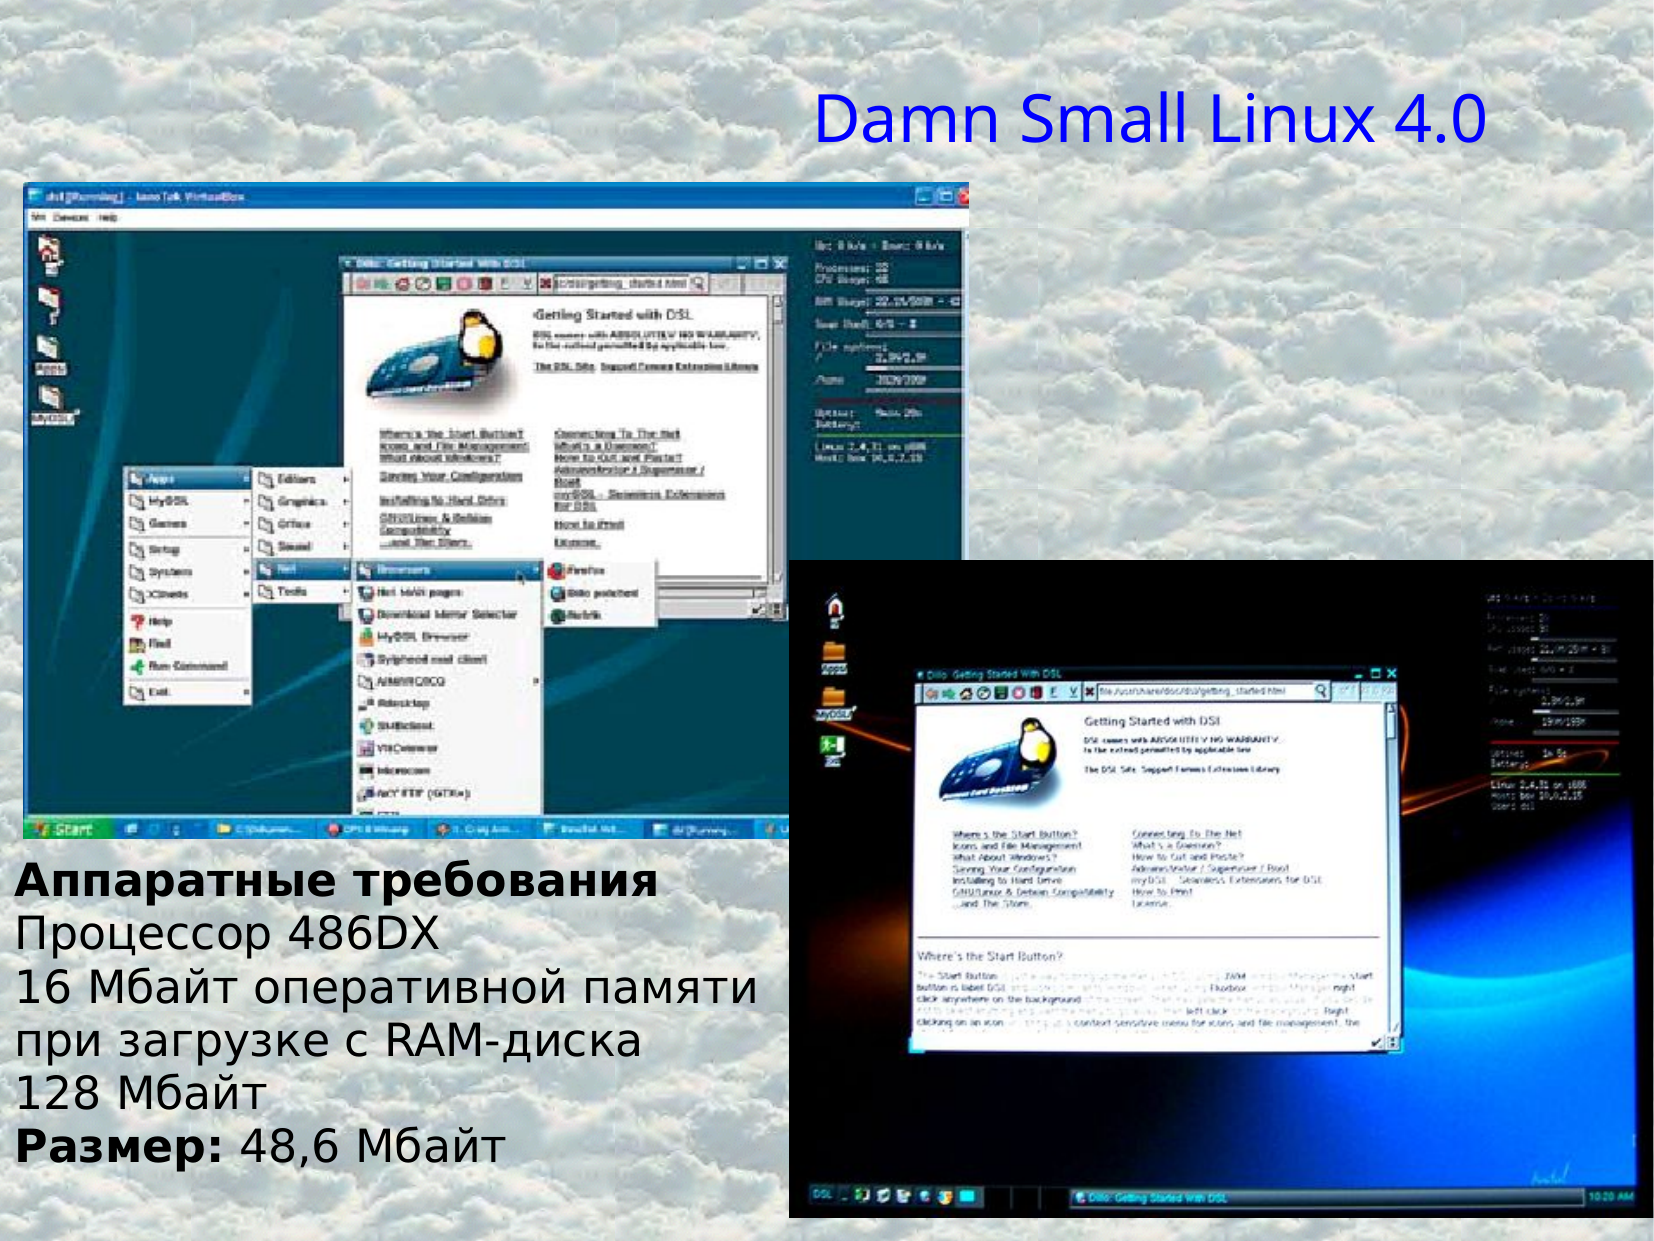

Damn Small Linux 4.0
Аппаратные требования
Процессор 486DX
16 Мбайт оперативной памяти
при загрузке с RAM-диска
128 Мбайт
Размер: 48,6 Мбайт